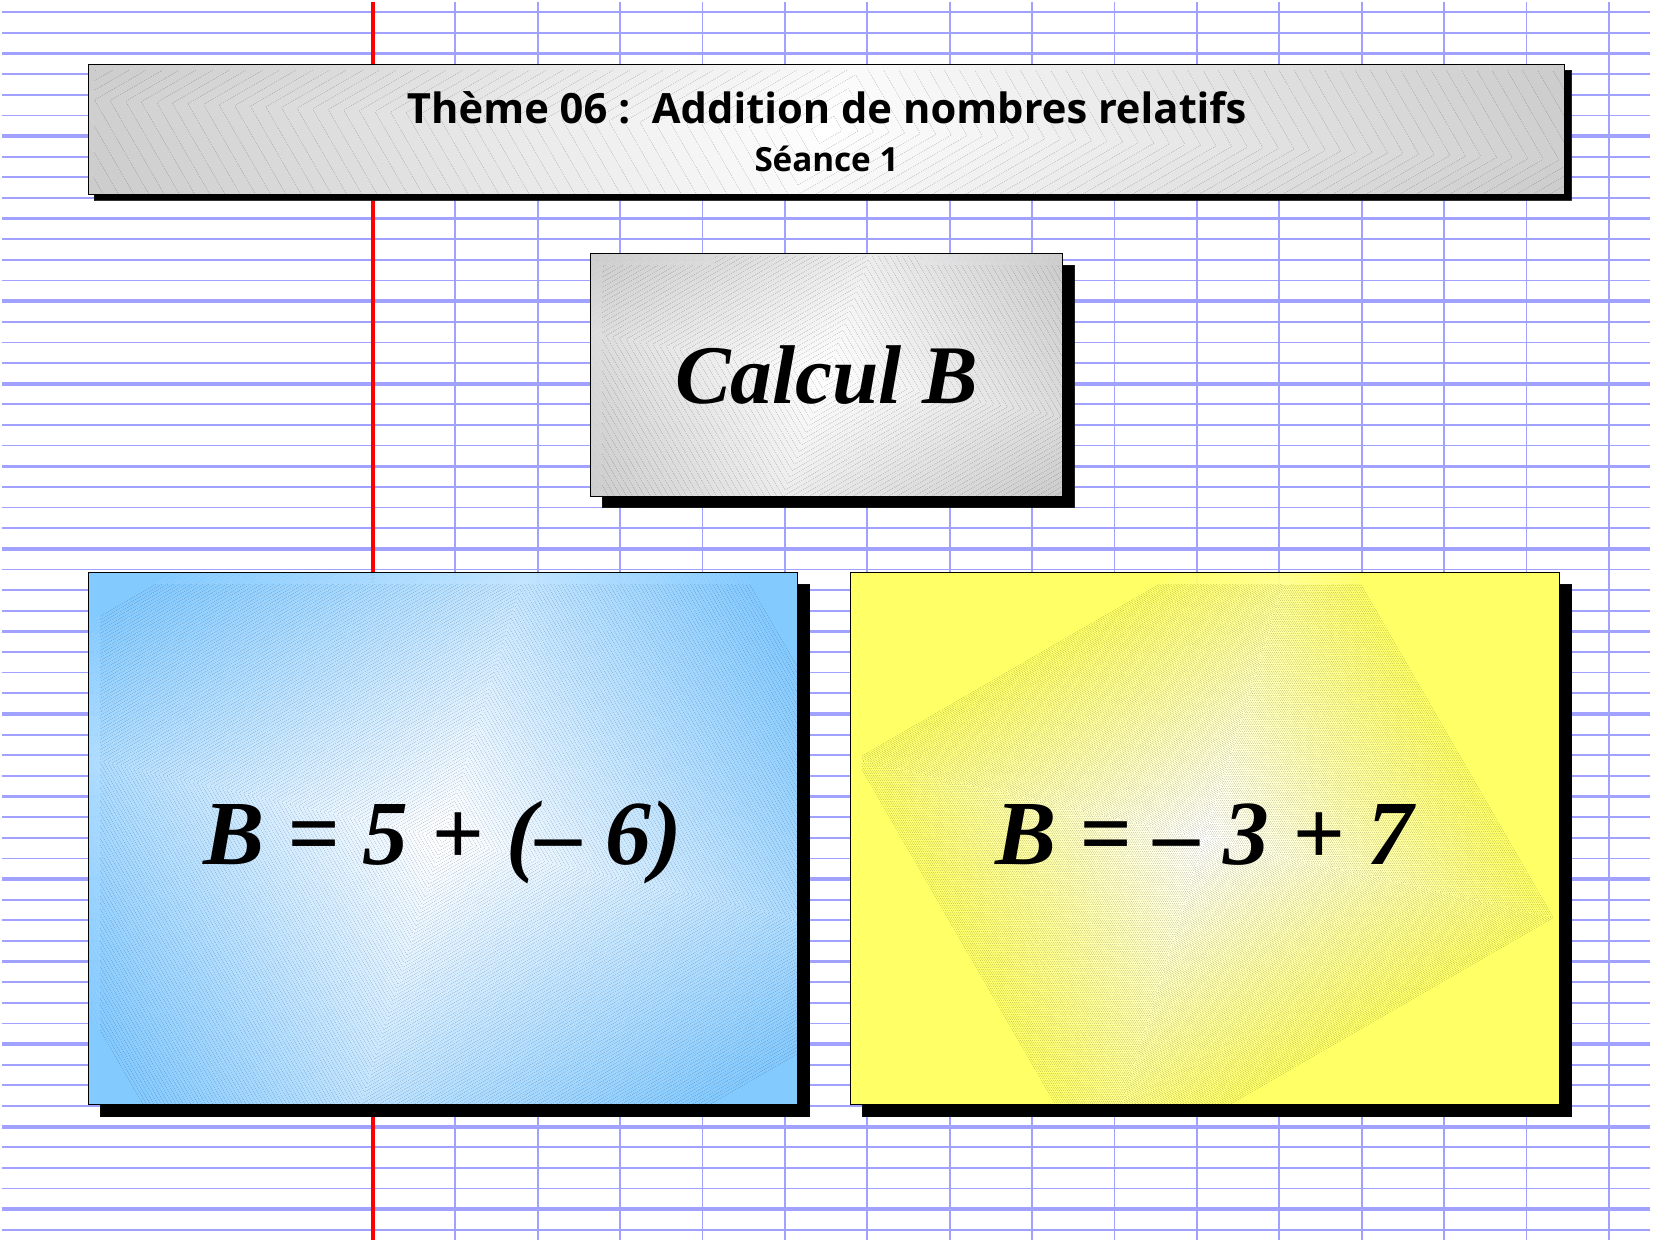

Thème 06 : Addition de nombres relatifs
Séance 1
Calcul B
9
0
1
2
3
4
5
6
7
8
B = 5 + (– 6)
B = – 3 + 7